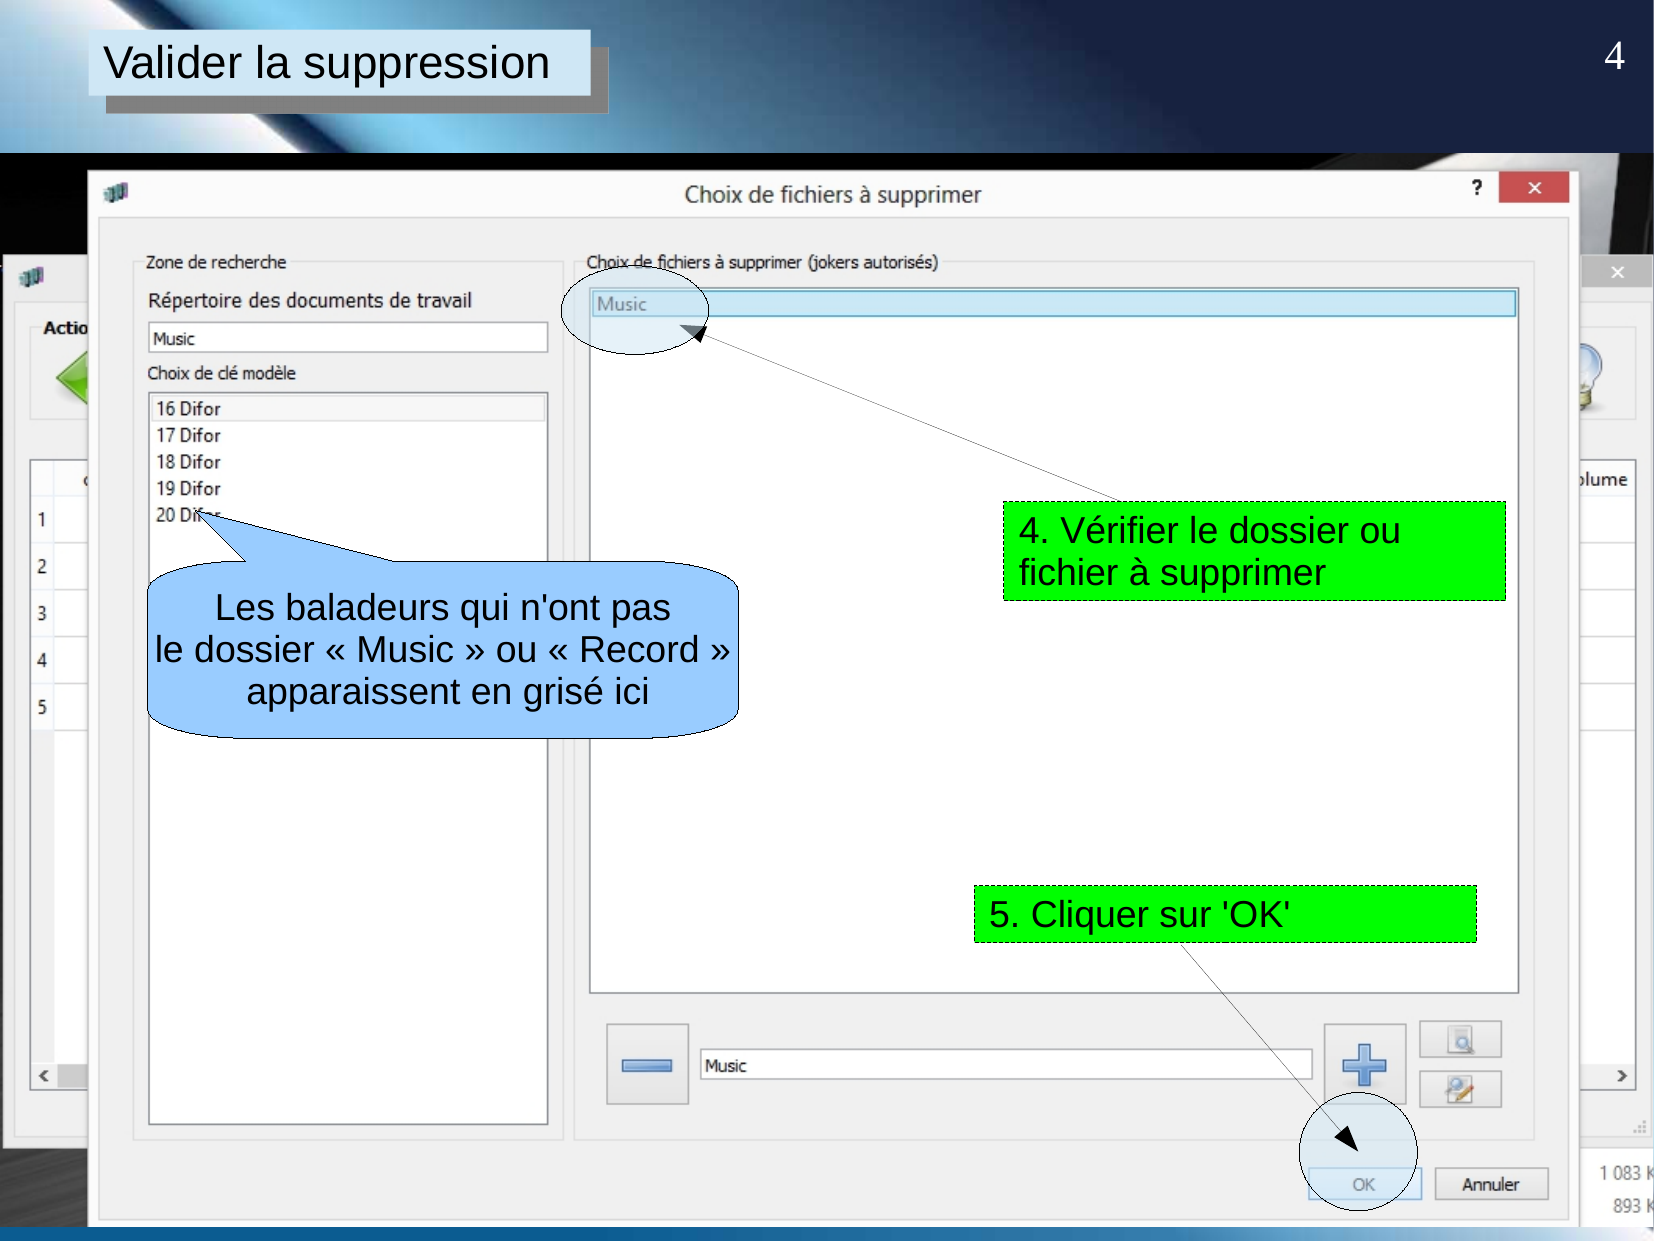

Valider la suppression
4
4. Vérifier le dossier ou fichier à supprimer
Les baladeurs qui n'ont pas
le dossier « Music » ou « Record »
 apparaissent en grisé ici
5. Cliquer sur 'OK'